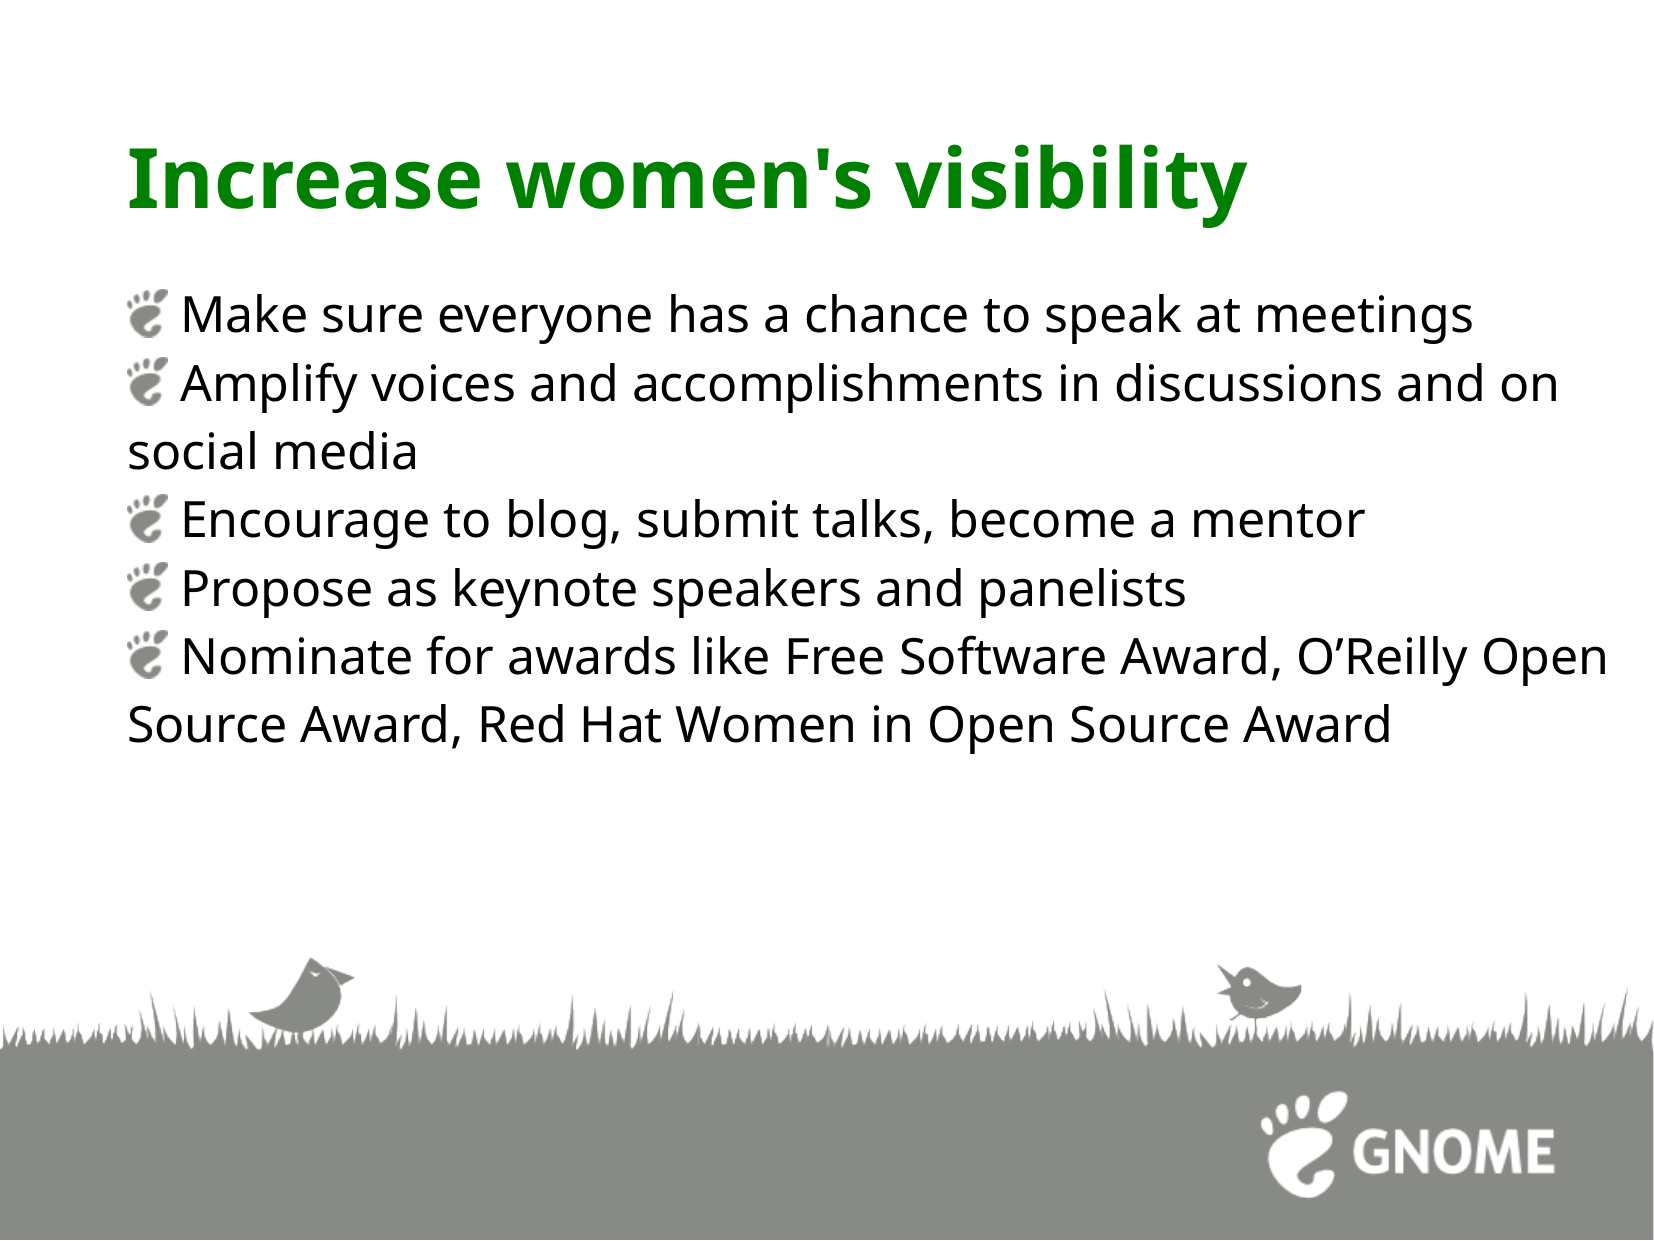

Increase women's visibility
 Make sure everyone has a chance to speak at meetings
 Amplify voices and accomplishments in discussions and on social media
 Encourage to blog, submit talks, become a mentor
 Propose as keynote speakers and panelists
 Nominate for awards like Free Software Award, O’Reilly Open Source Award, Red Hat Women in Open Source Award